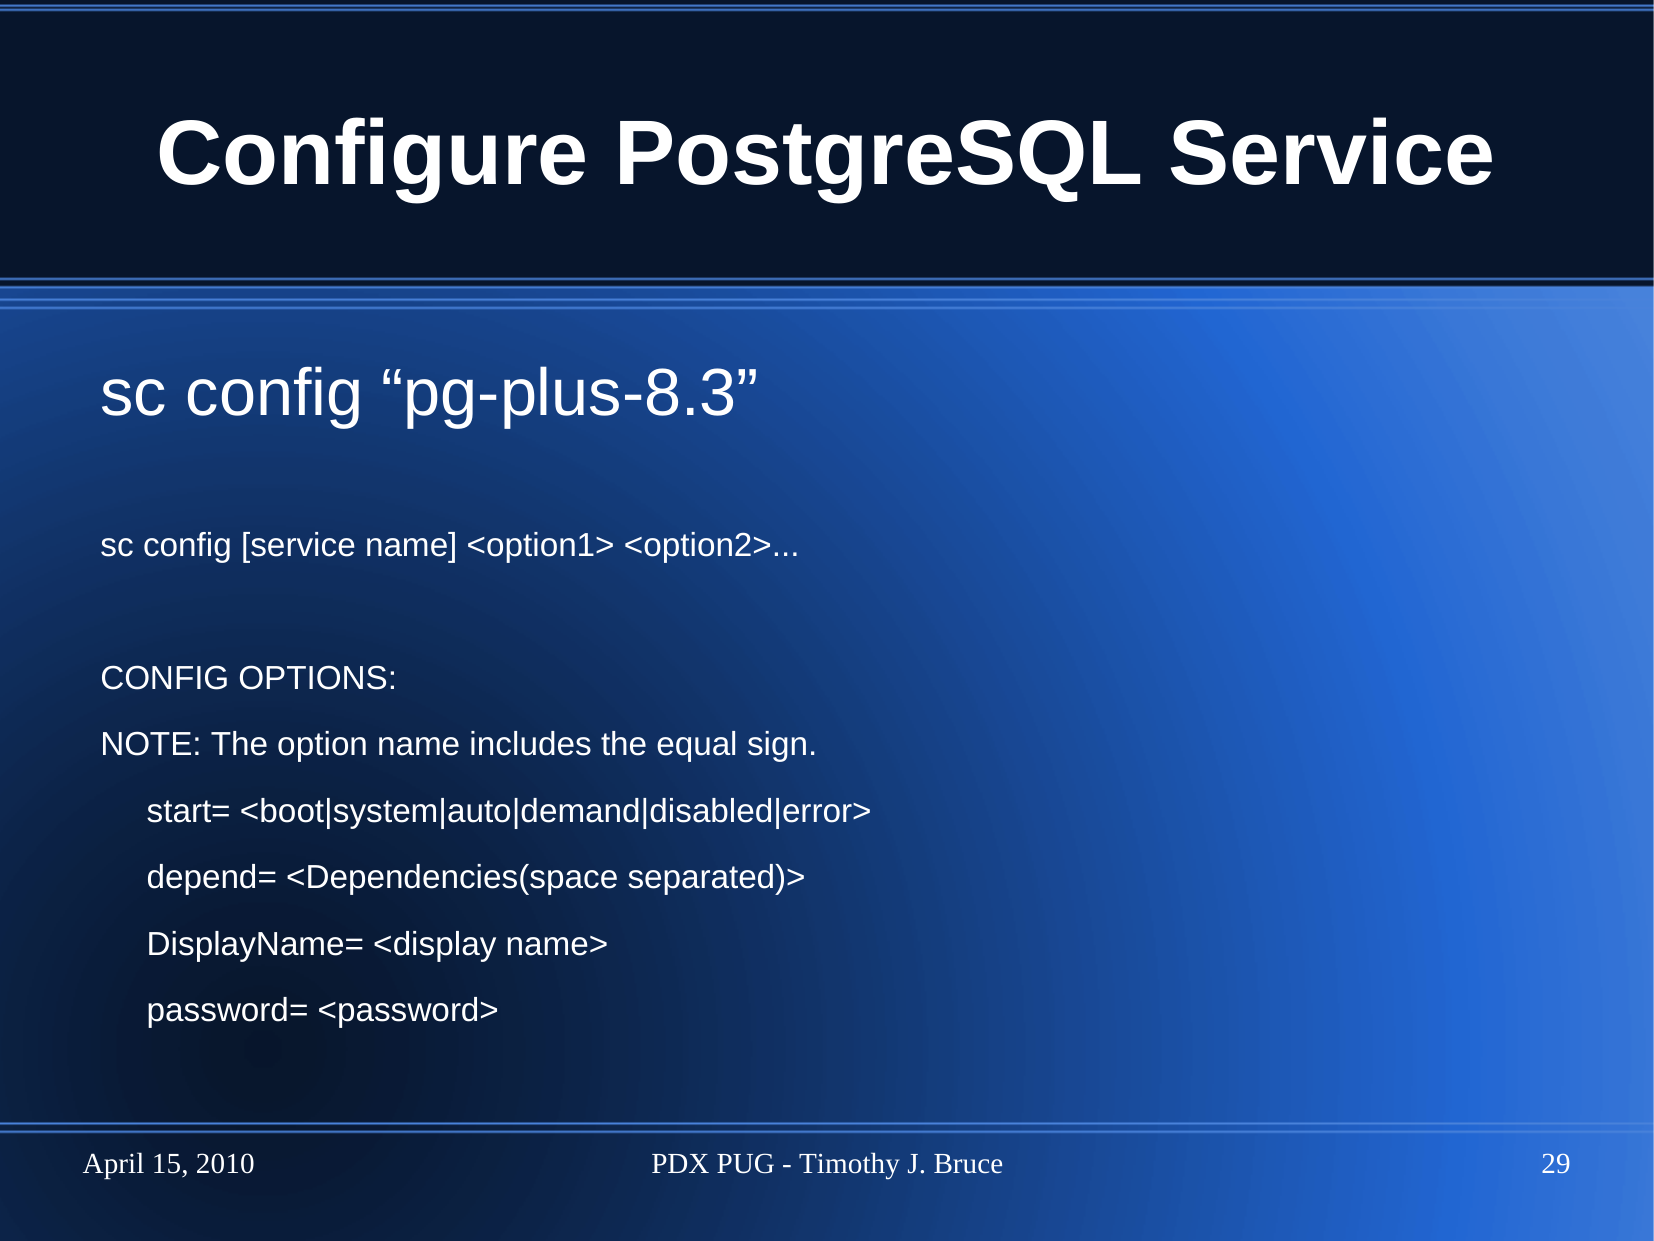

# Configure PostgreSQL Service
sc config “pg-plus-8.3”
sc config [service name] <option1> <option2>...
CONFIG OPTIONS:
NOTE: The option name includes the equal sign.
 start= <boot|system|auto|demand|disabled|error>
 depend= <Dependencies(space separated)>
 DisplayName= <display name>
 password= <password>
April 15, 2010
PDX PUG - Timothy J. Bruce
29